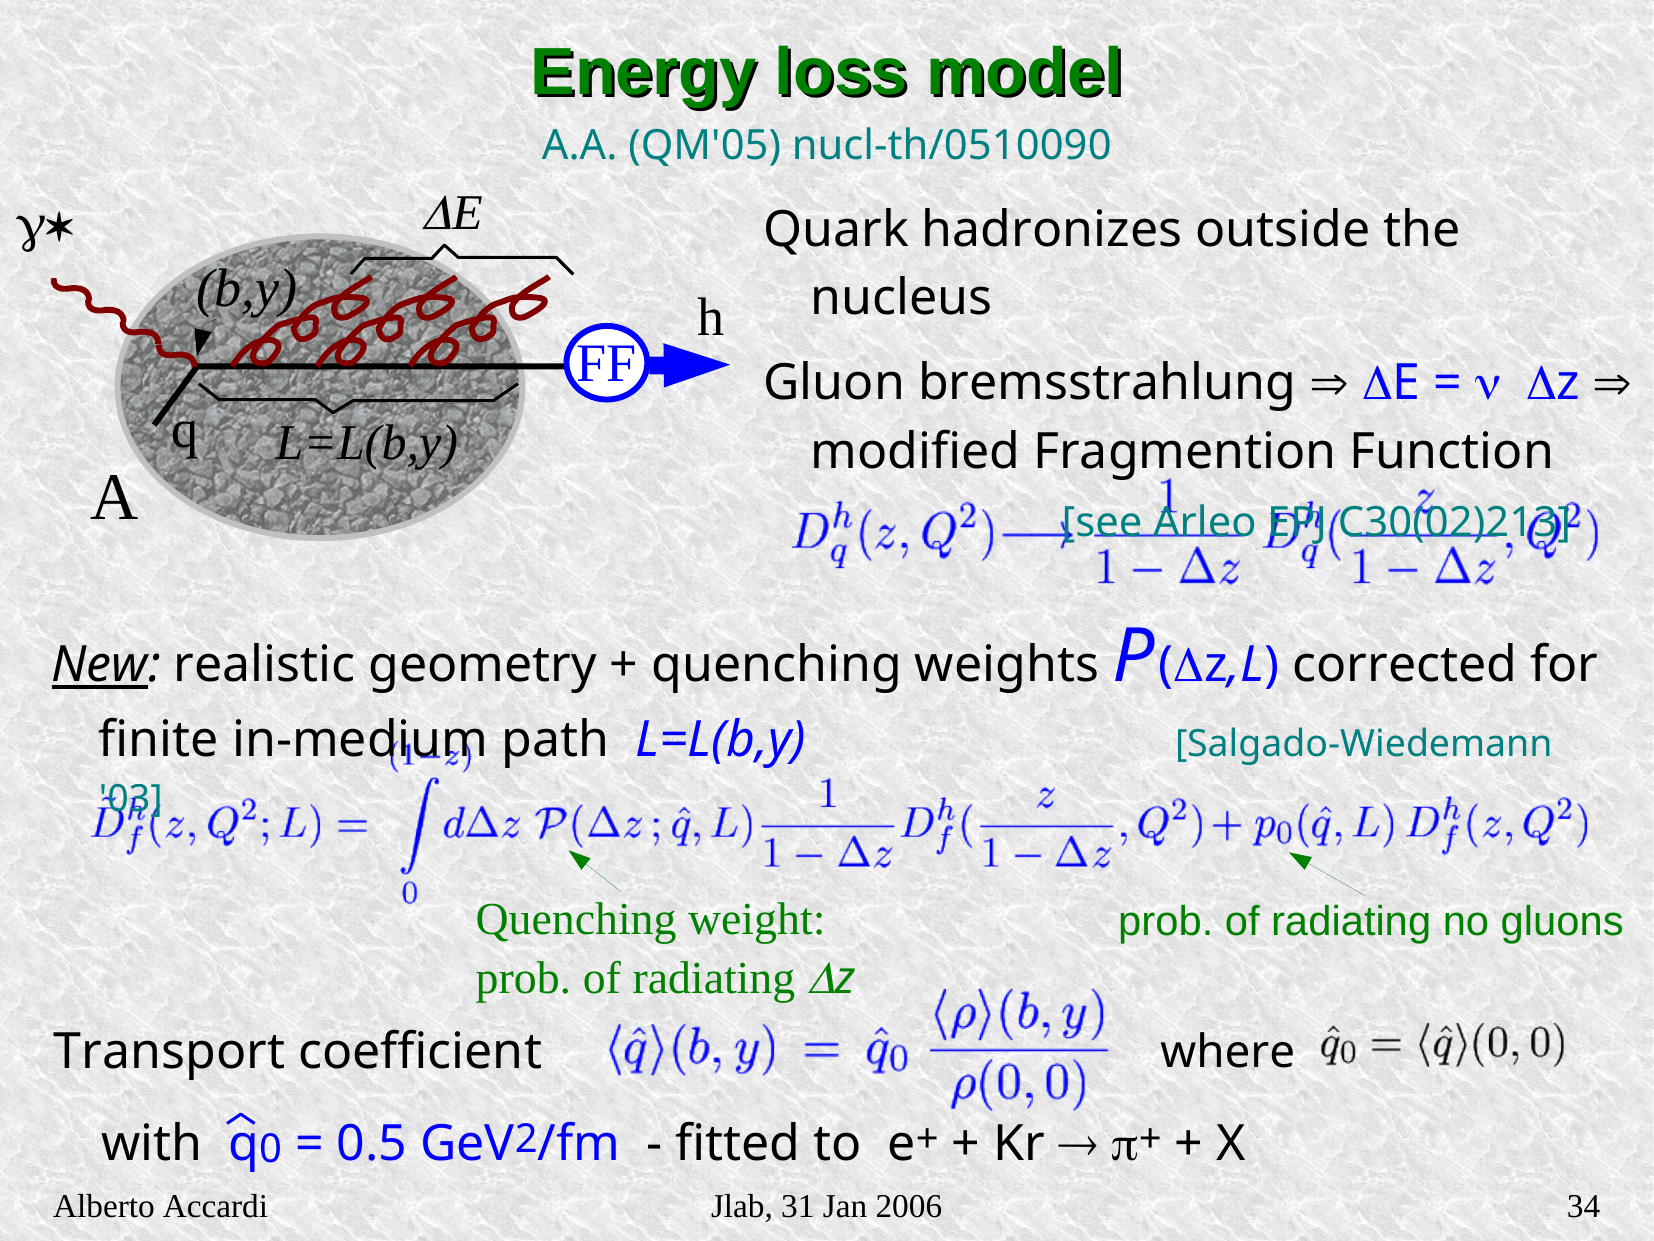

Energy loss model
A.A. (QM'05) nucl-th/0510090
DE
g*
(b,y)
h
FF
q
L=L(b,y)
A
Quark hadronizes outside the nucleus
Gluon bremsstrahlung  DE = n Dz  modified Fragmention Function
			 [see Arleo EPJ C30(02)213]
New: realistic geometry + quenching weights P (Dz,L) corrected for finite in-medium path L=L(b,y) 					 [Salgado-Wiedemann '03]
Quenching weight:
prob. of radiating Dz
prob. of radiating no gluons
Transport coefficient
with q0 = 0.5 GeV2/fm - fitted to e+ + Kr  p+ + X
where
Alberto Accardi
Padova U.
34